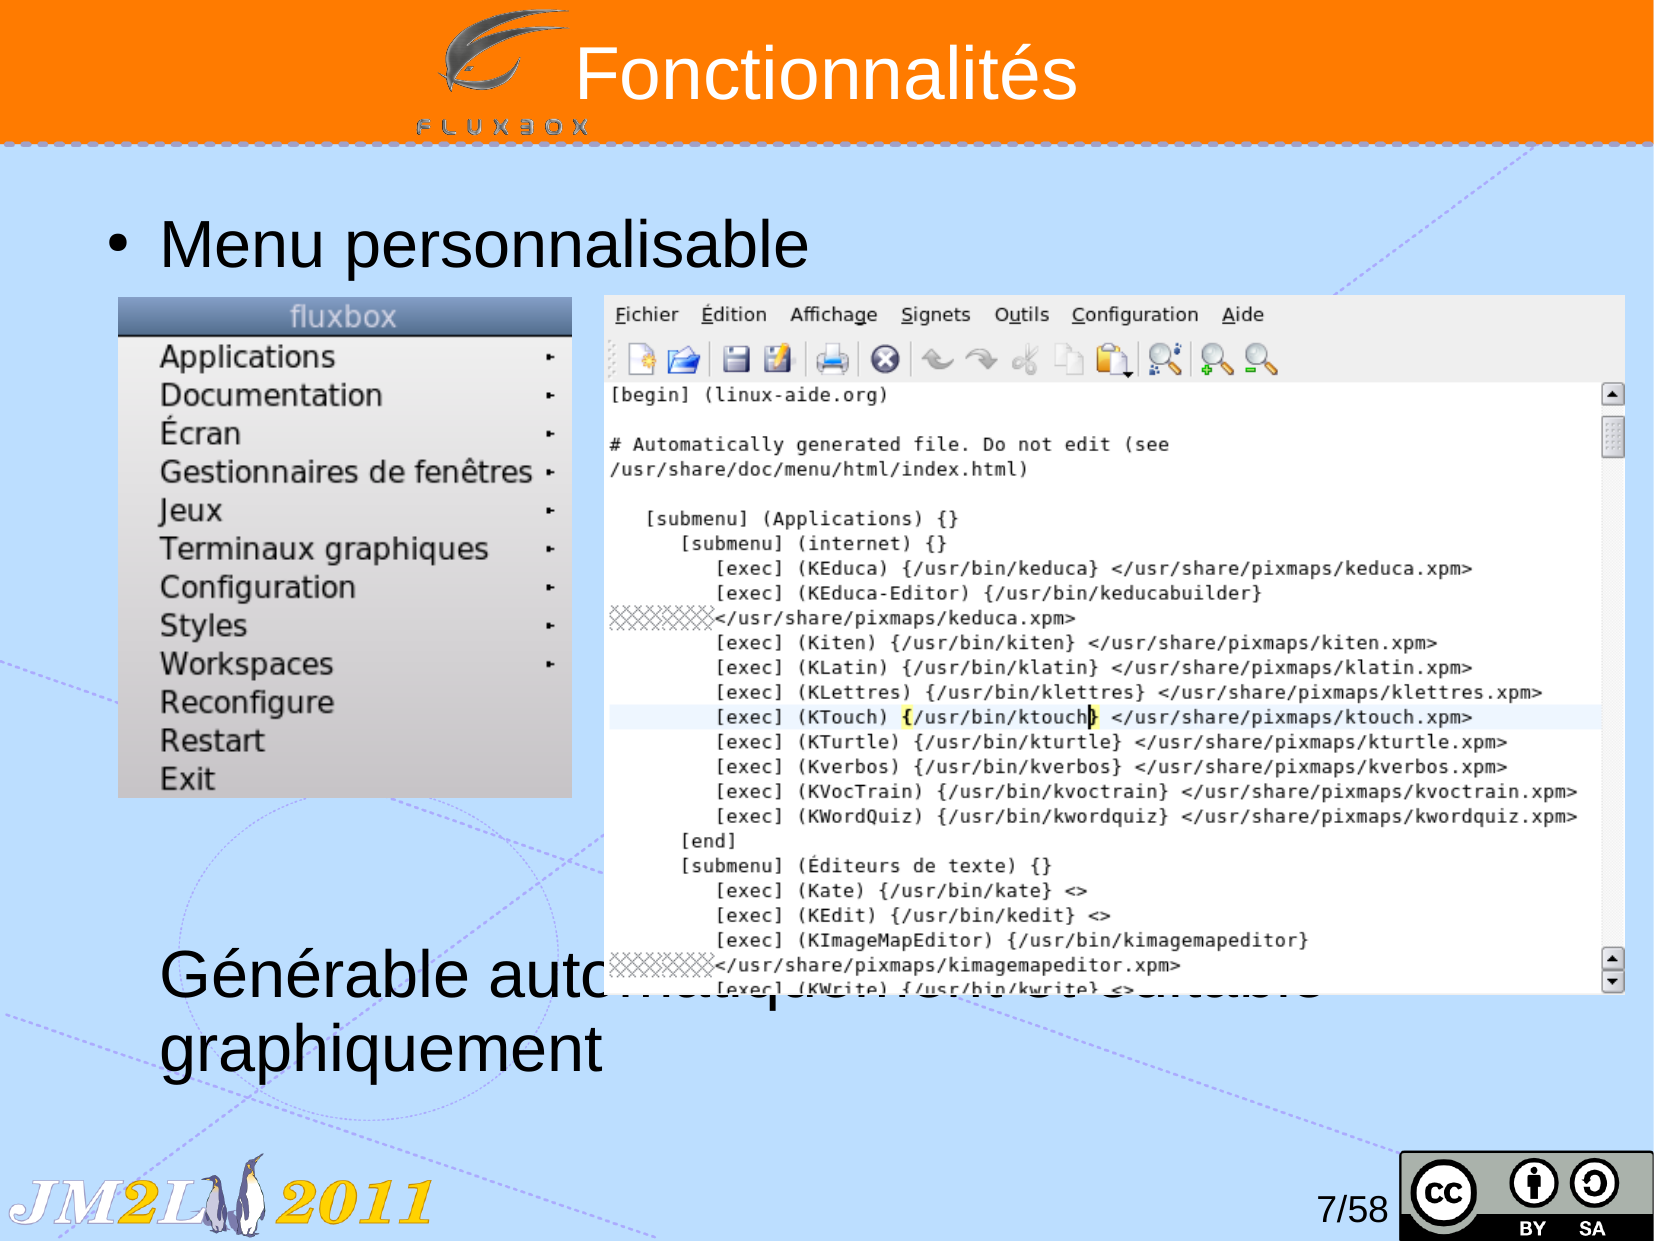

# Fonctionnalités
Menu personnalisable
Générable automatiquement et éditable graphiquement